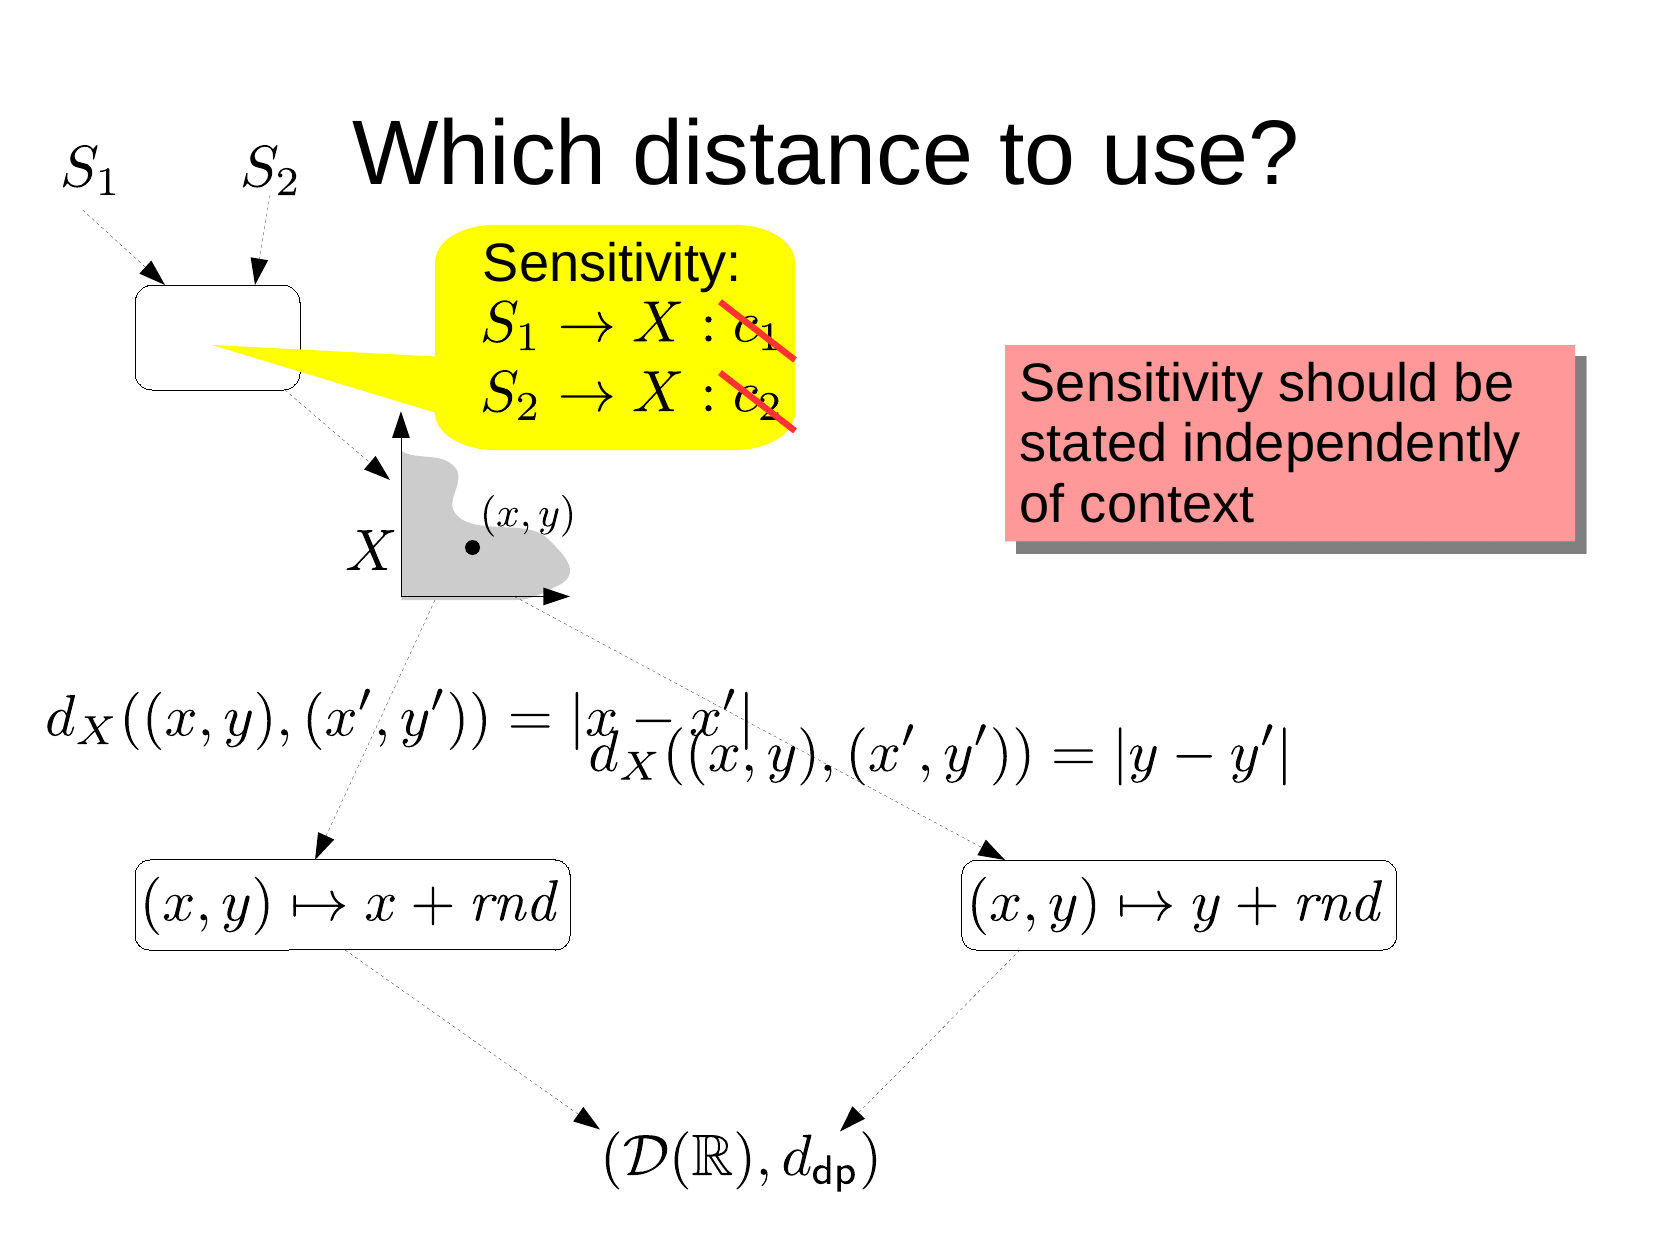

# Which distance to use?
Sensitivity:
Sensitivity should be stated independently of context